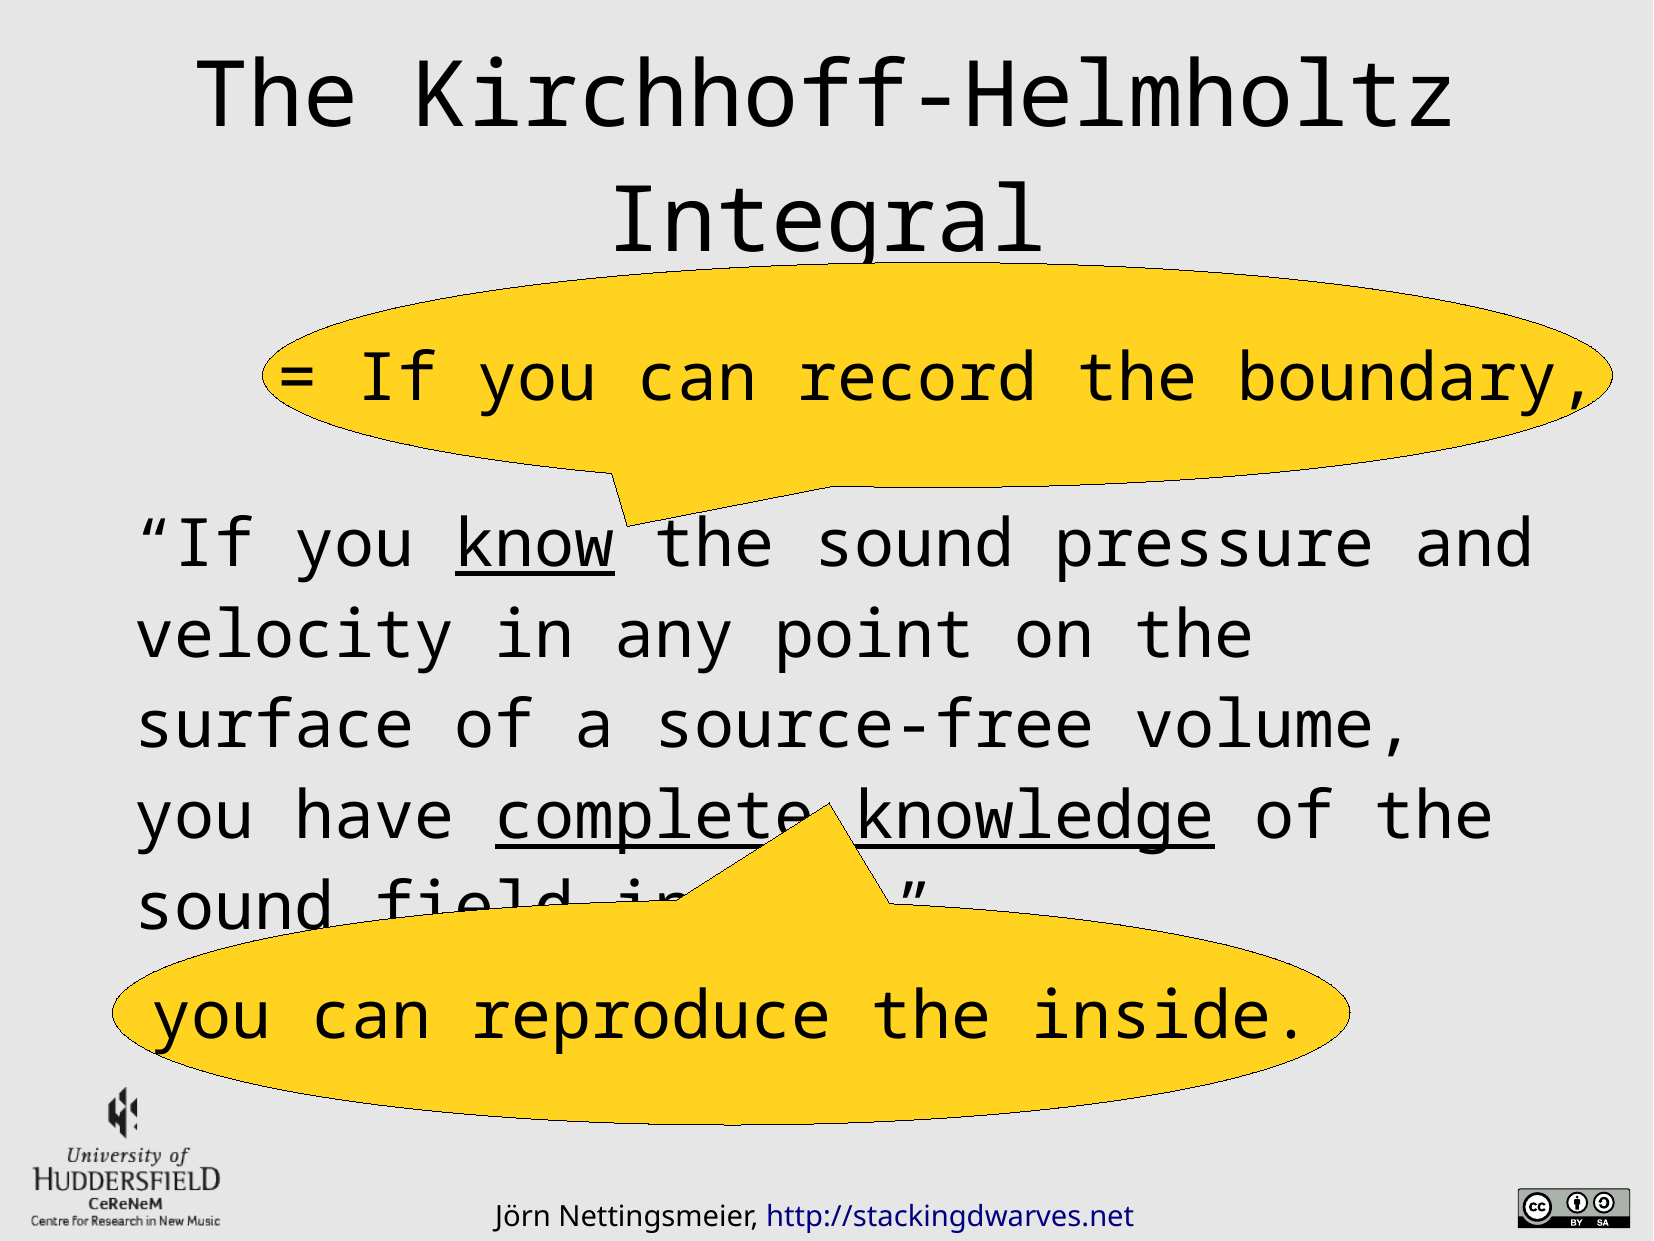

# The Kirchhoff-Helmholtz Integral
= If you can record the boundary,
“If you know the sound pressure and velocity in any point on the surface of a source-free volume, you have complete knowledge of the sound field inside.”
you can reproduce the inside.